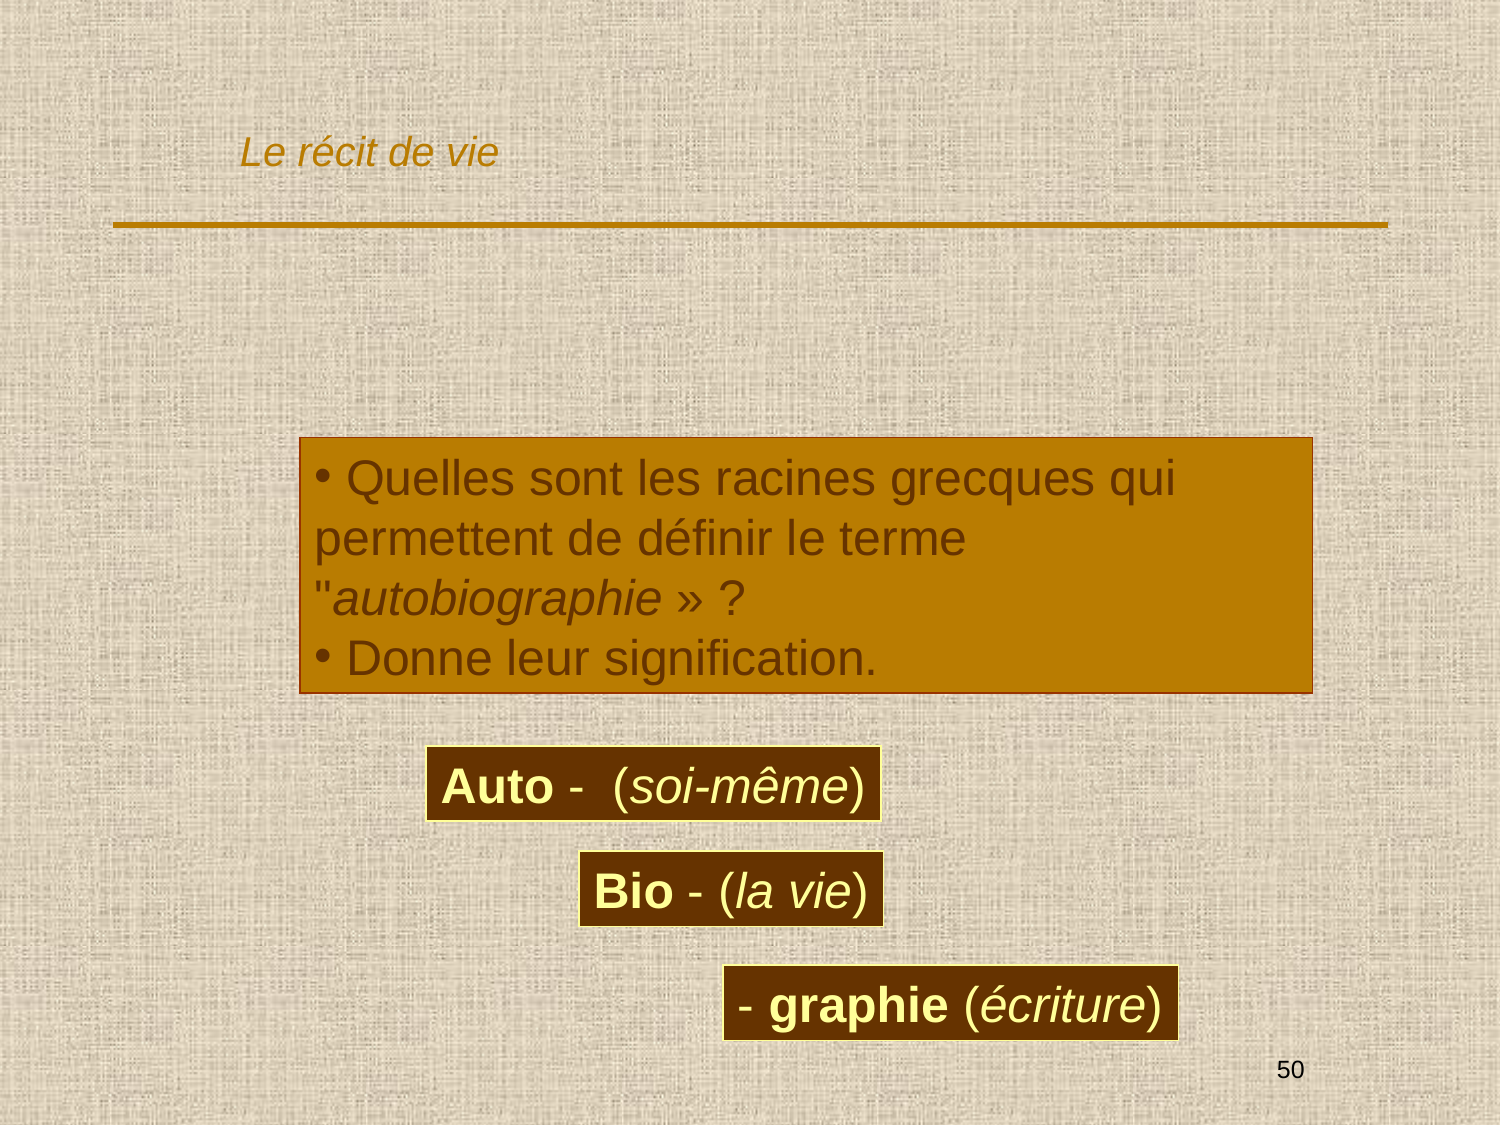

Le récit de vie
 Quelles sont les racines grecques qui permettent de définir le terme "autobiographie » ?
 Donne leur signification.
Auto - (soi-même)
Bio - (la vie)
- graphie (écriture)
50